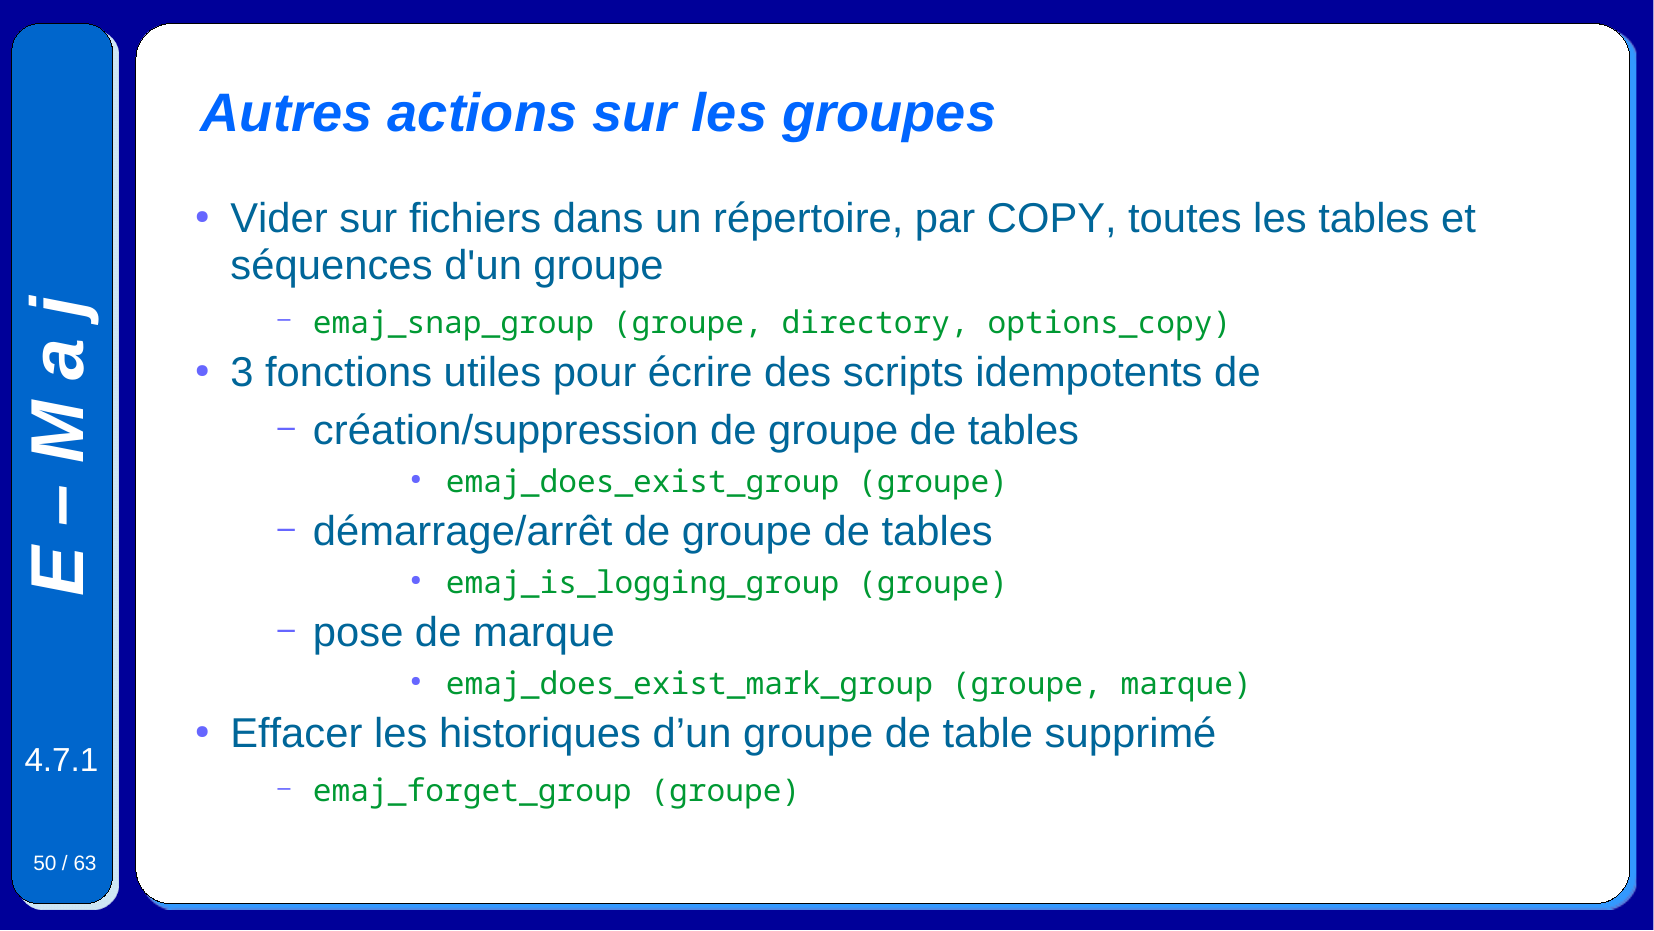

# Autres actions sur les groupes
Vider sur fichiers dans un répertoire, par COPY, toutes les tables et séquences d'un groupe
emaj_snap_group (groupe, directory, options_copy)
3 fonctions utiles pour écrire des scripts idempotents de
création/suppression de groupe de tables
emaj_does_exist_group (groupe)
démarrage/arrêt de groupe de tables
emaj_is_logging_group (groupe)
pose de marque
emaj_does_exist_mark_group (groupe, marque)
Effacer les historiques d’un groupe de table supprimé
emaj_forget_group (groupe)